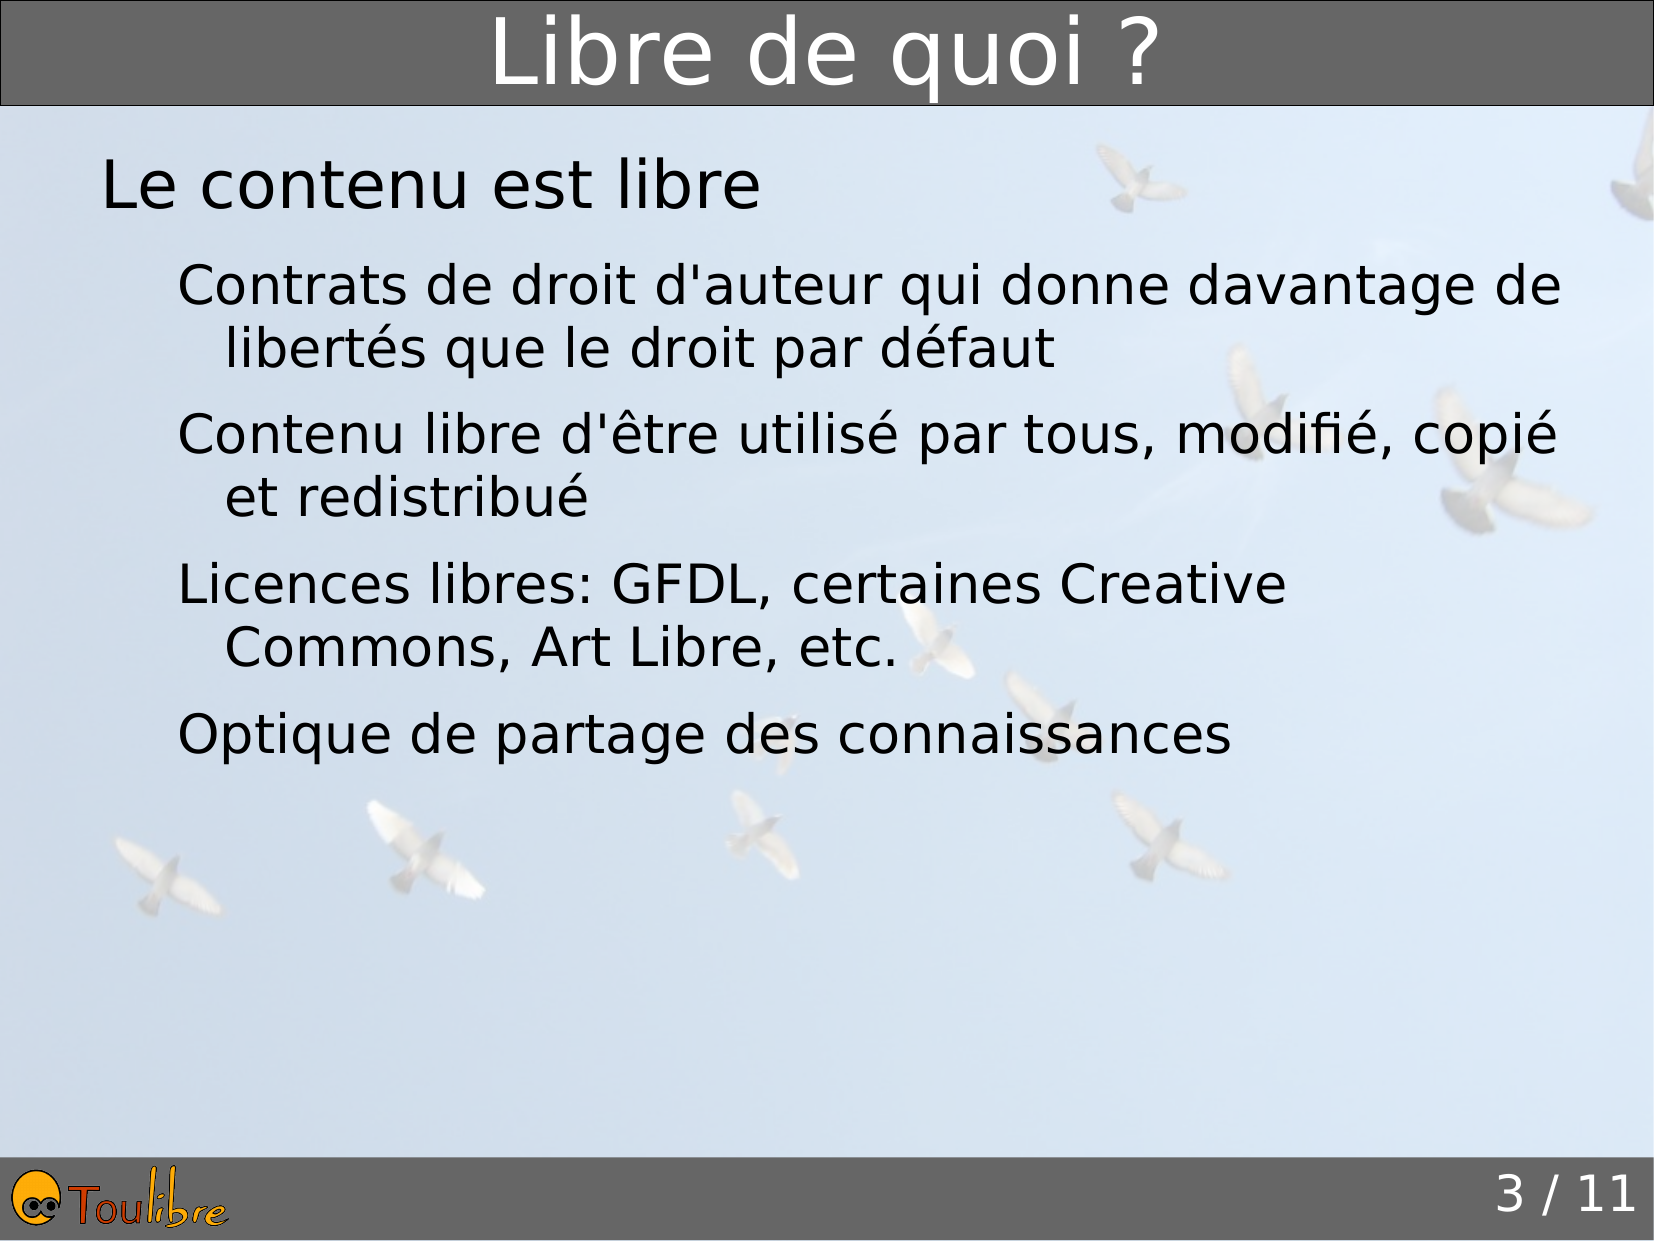

# Libre de quoi ?
Le contenu est libre
Contrats de droit d'auteur qui donne davantage de libertés que le droit par défaut
Contenu libre d'être utilisé par tous, modifié, copié et redistribué
Licences libres: GFDL, certaines Creative Commons, Art Libre, etc.
Optique de partage des connaissances